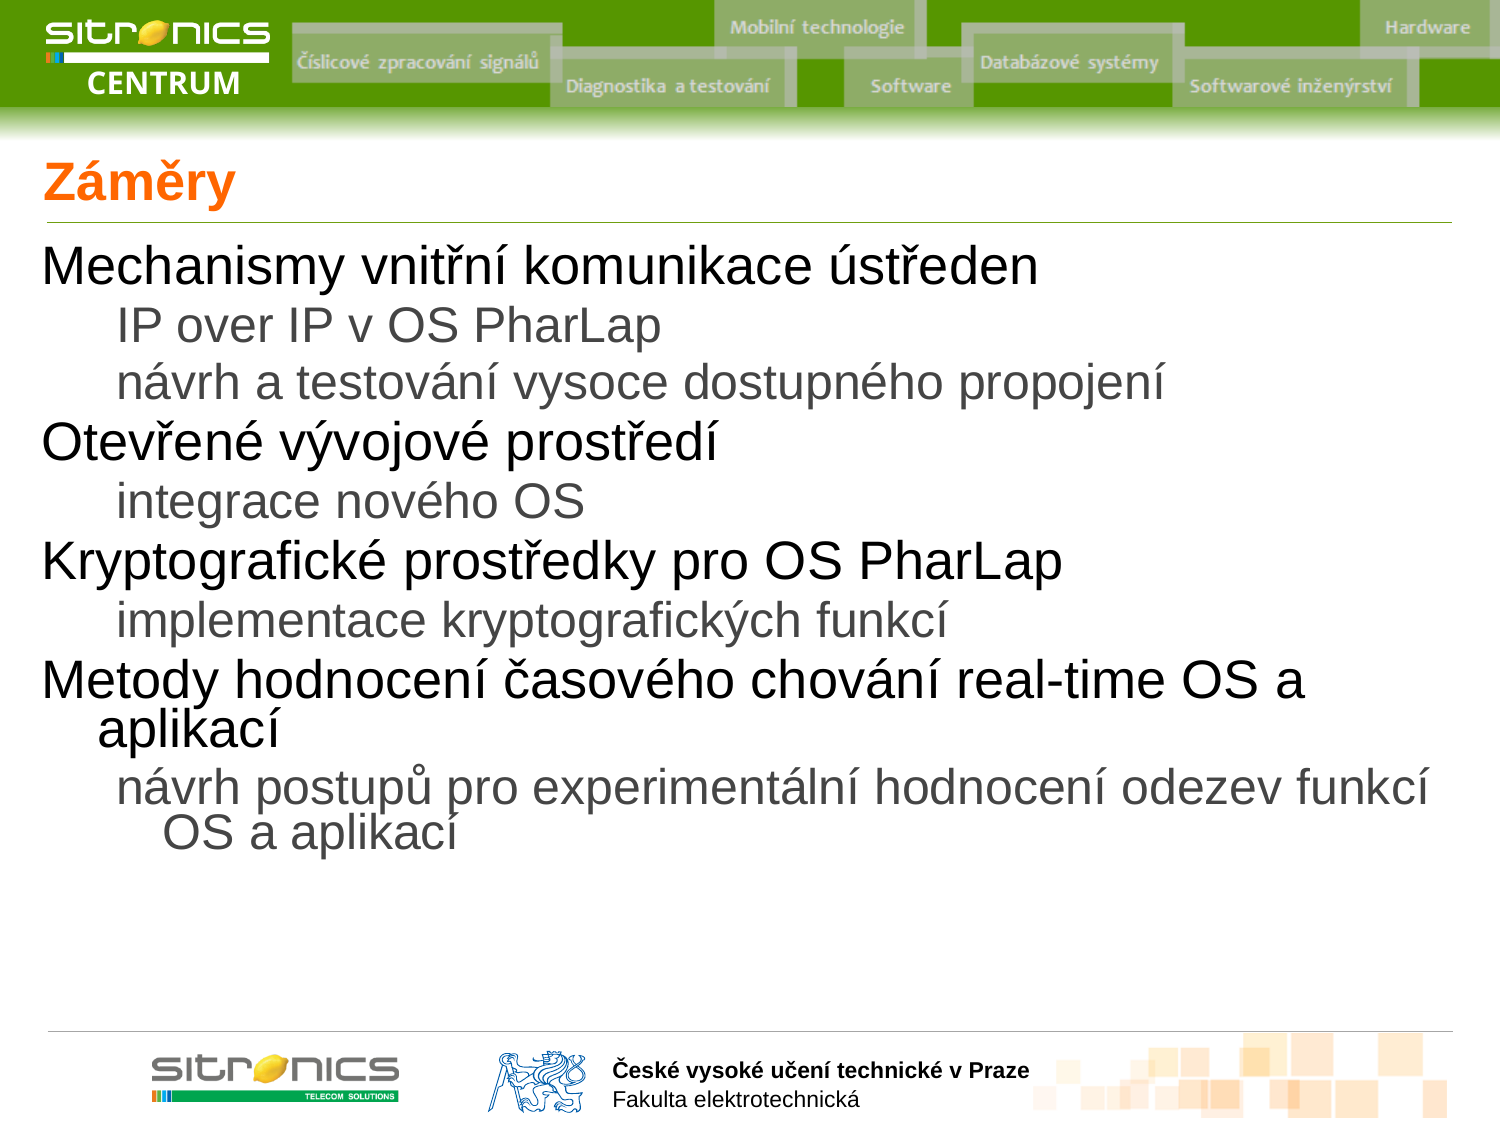

# Záměry
Mechanismy vnitřní komunikace ústředen
IP over IP v OS PharLap
návrh a testování vysoce dostupného propojení
Otevřené vývojové prostředí
integrace nového OS
Kryptografické prostředky pro OS PharLap
implementace kryptografických funkcí
Metody hodnocení časového chování real-time OS a aplikací
návrh postupů pro experimentální hodnocení odezev funkcí OS a aplikací